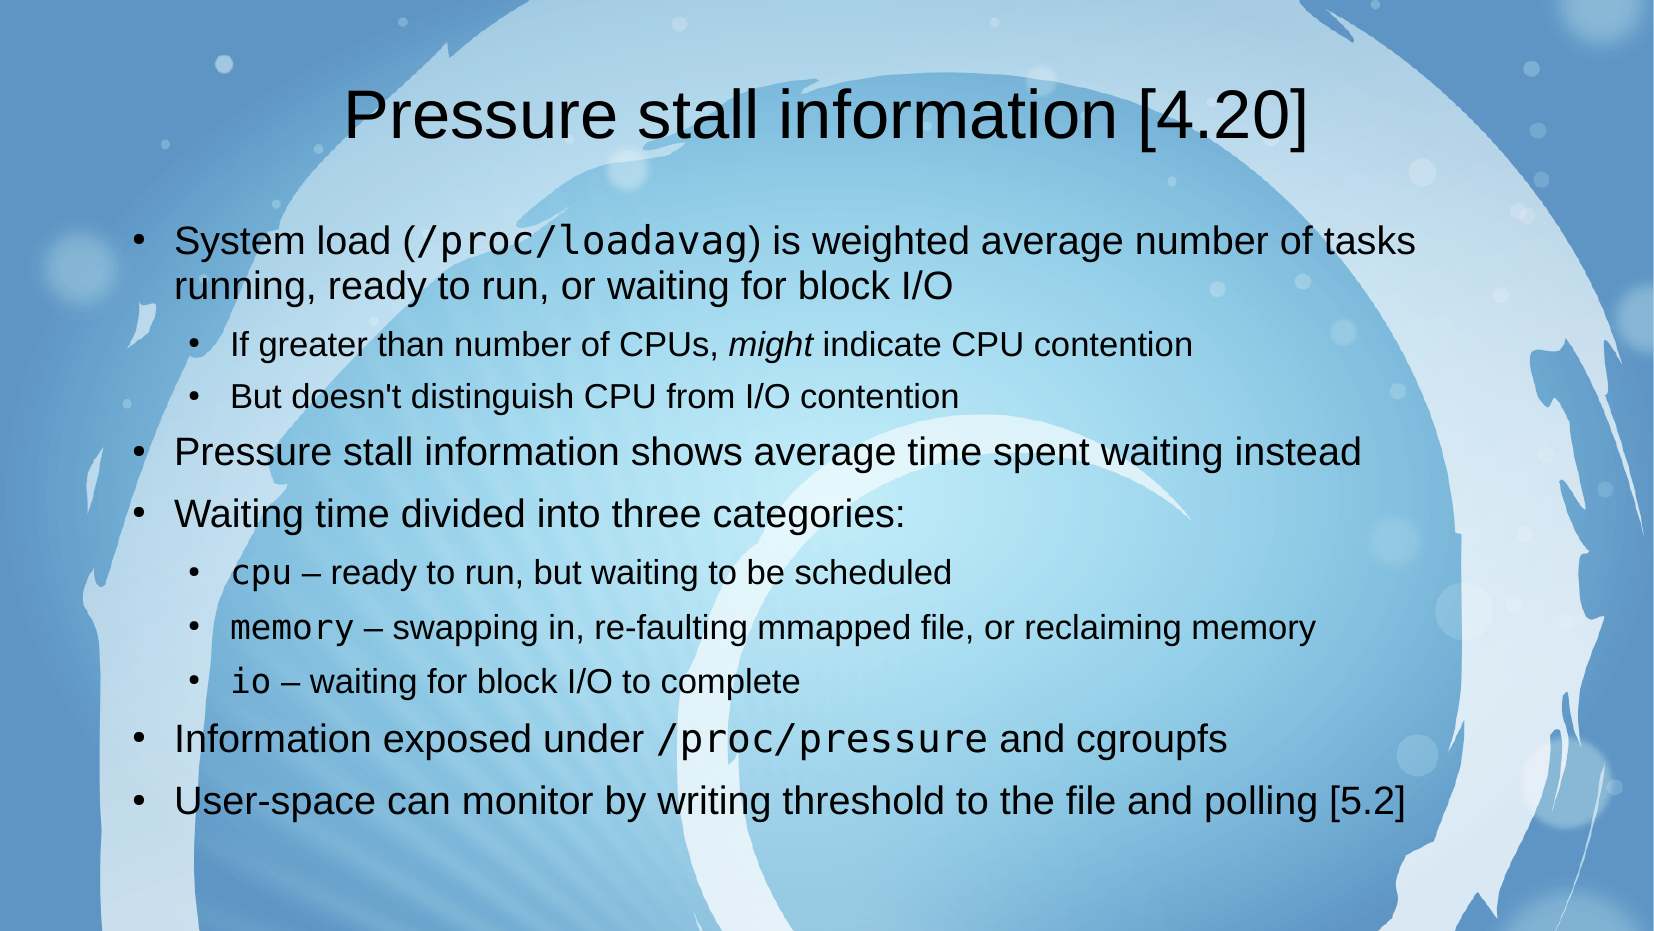

# Pressure stall information [4.20]
System load (/proc/loadavag) is weighted average number of tasks running, ready to run, or waiting for block I/O
If greater than number of CPUs, might indicate CPU contention
But doesn't distinguish CPU from I/O contention
Pressure stall information shows average time spent waiting instead
Waiting time divided into three categories:
cpu – ready to run, but waiting to be scheduled
memory – swapping in, re-faulting mmapped file, or reclaiming memory
io – waiting for block I/O to complete
Information exposed under /proc/pressure and cgroupfs
User-space can monitor by writing threshold to the file and polling [5.2]